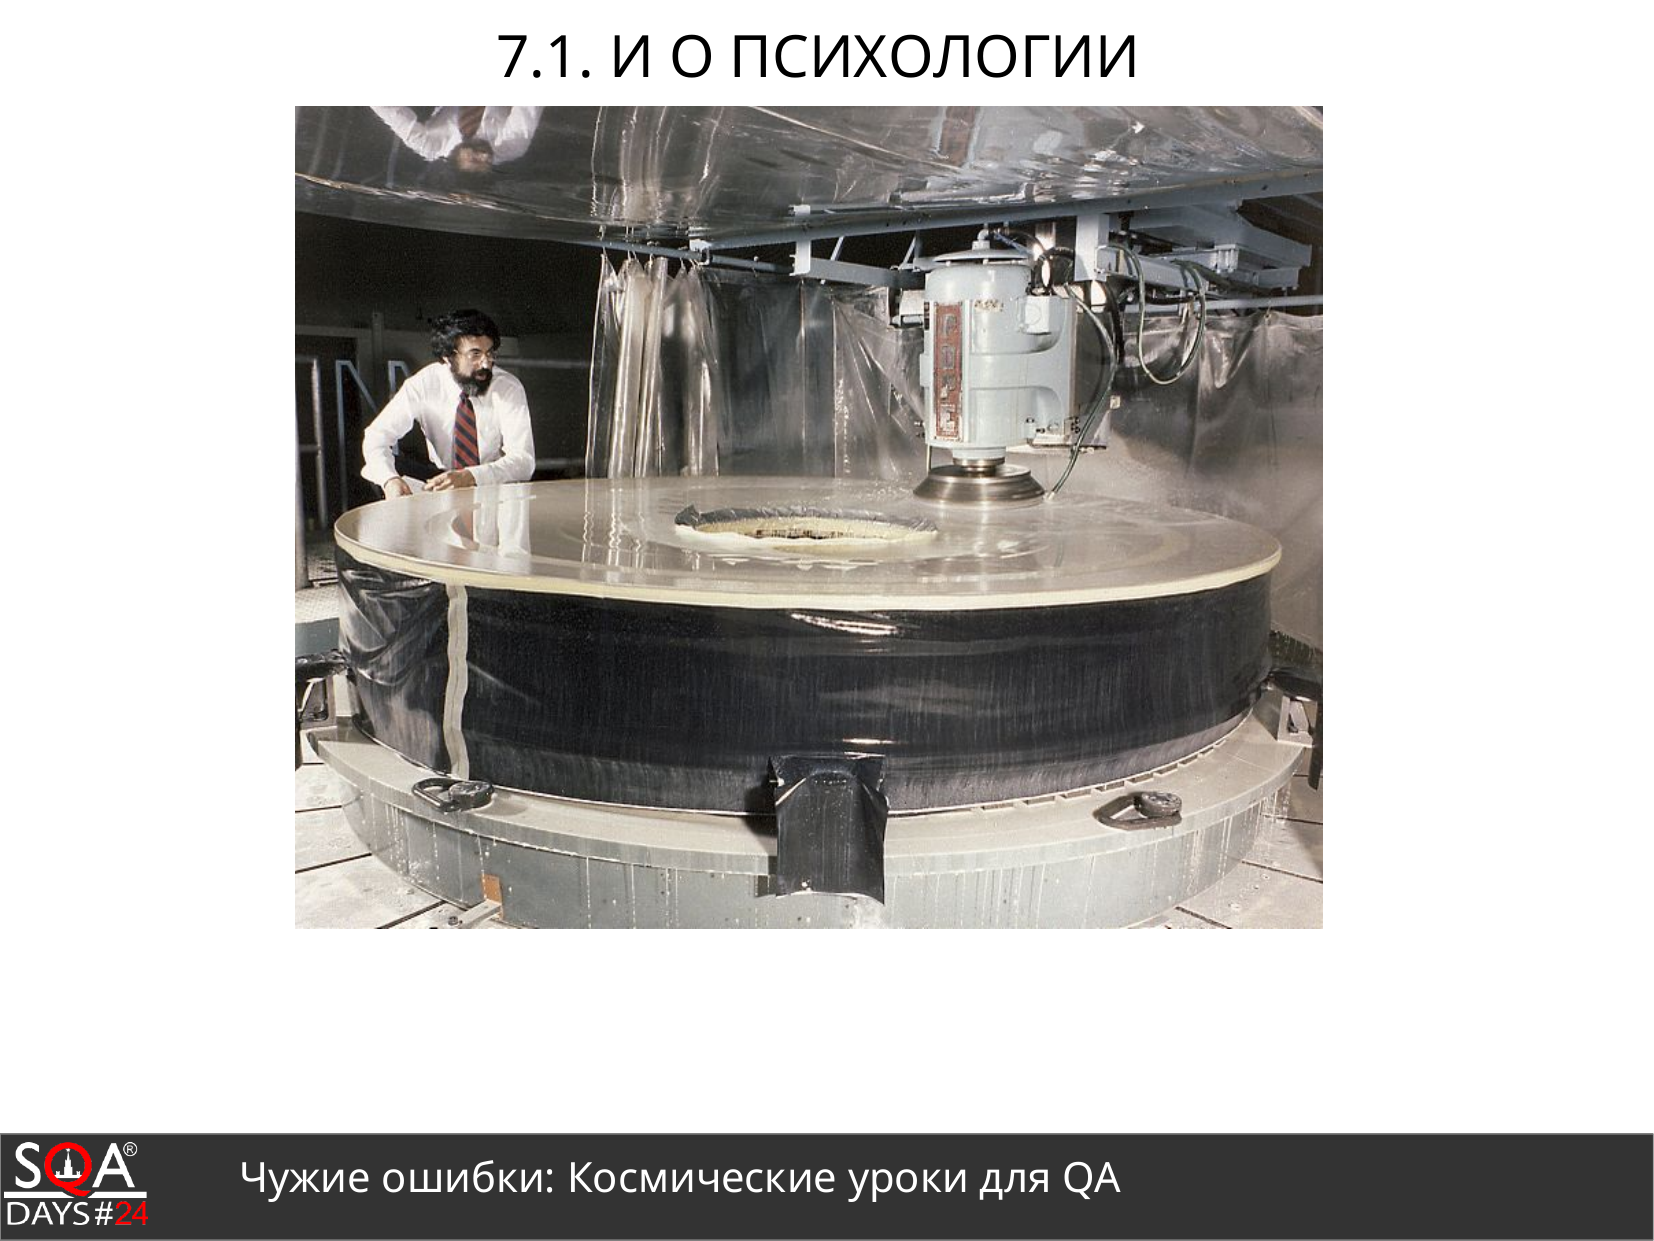

7.1. И О ПСИХОЛОГИИ
Чужие ошибки: Космические уроки для QA